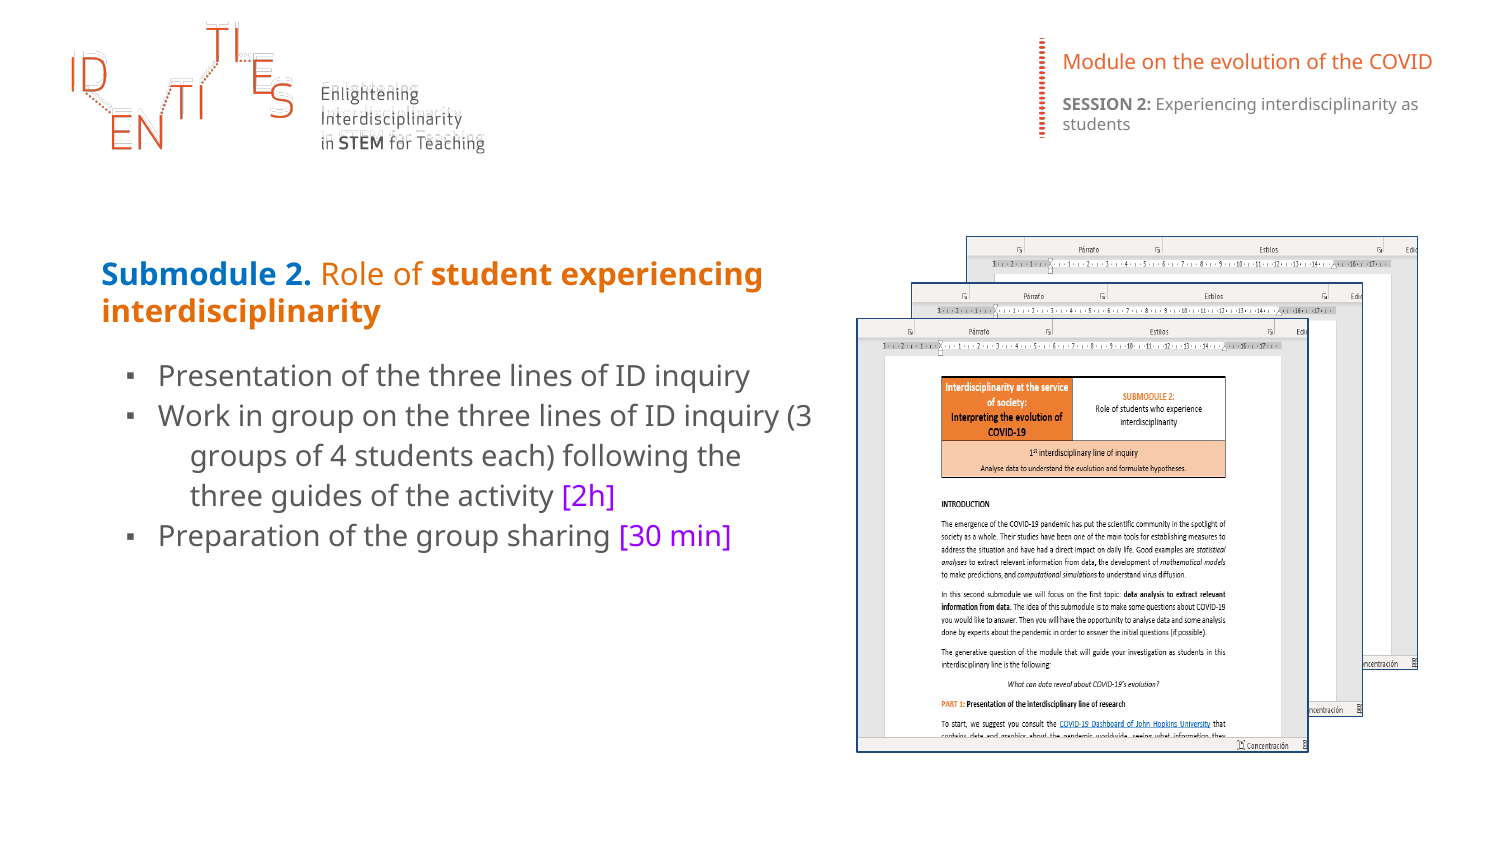

Module on the evolution of the COVID
SESSION 2: Experiencing interdisciplinarity as students
Submodule 2. Role of student experiencing interdisciplinarity
Presentation of the three lines of ID inquiry
Work in group on the three lines of ID inquiry (3 groups of 4 students each) following the three guides of the activity [2h]
Preparation of the group sharing [30 min]